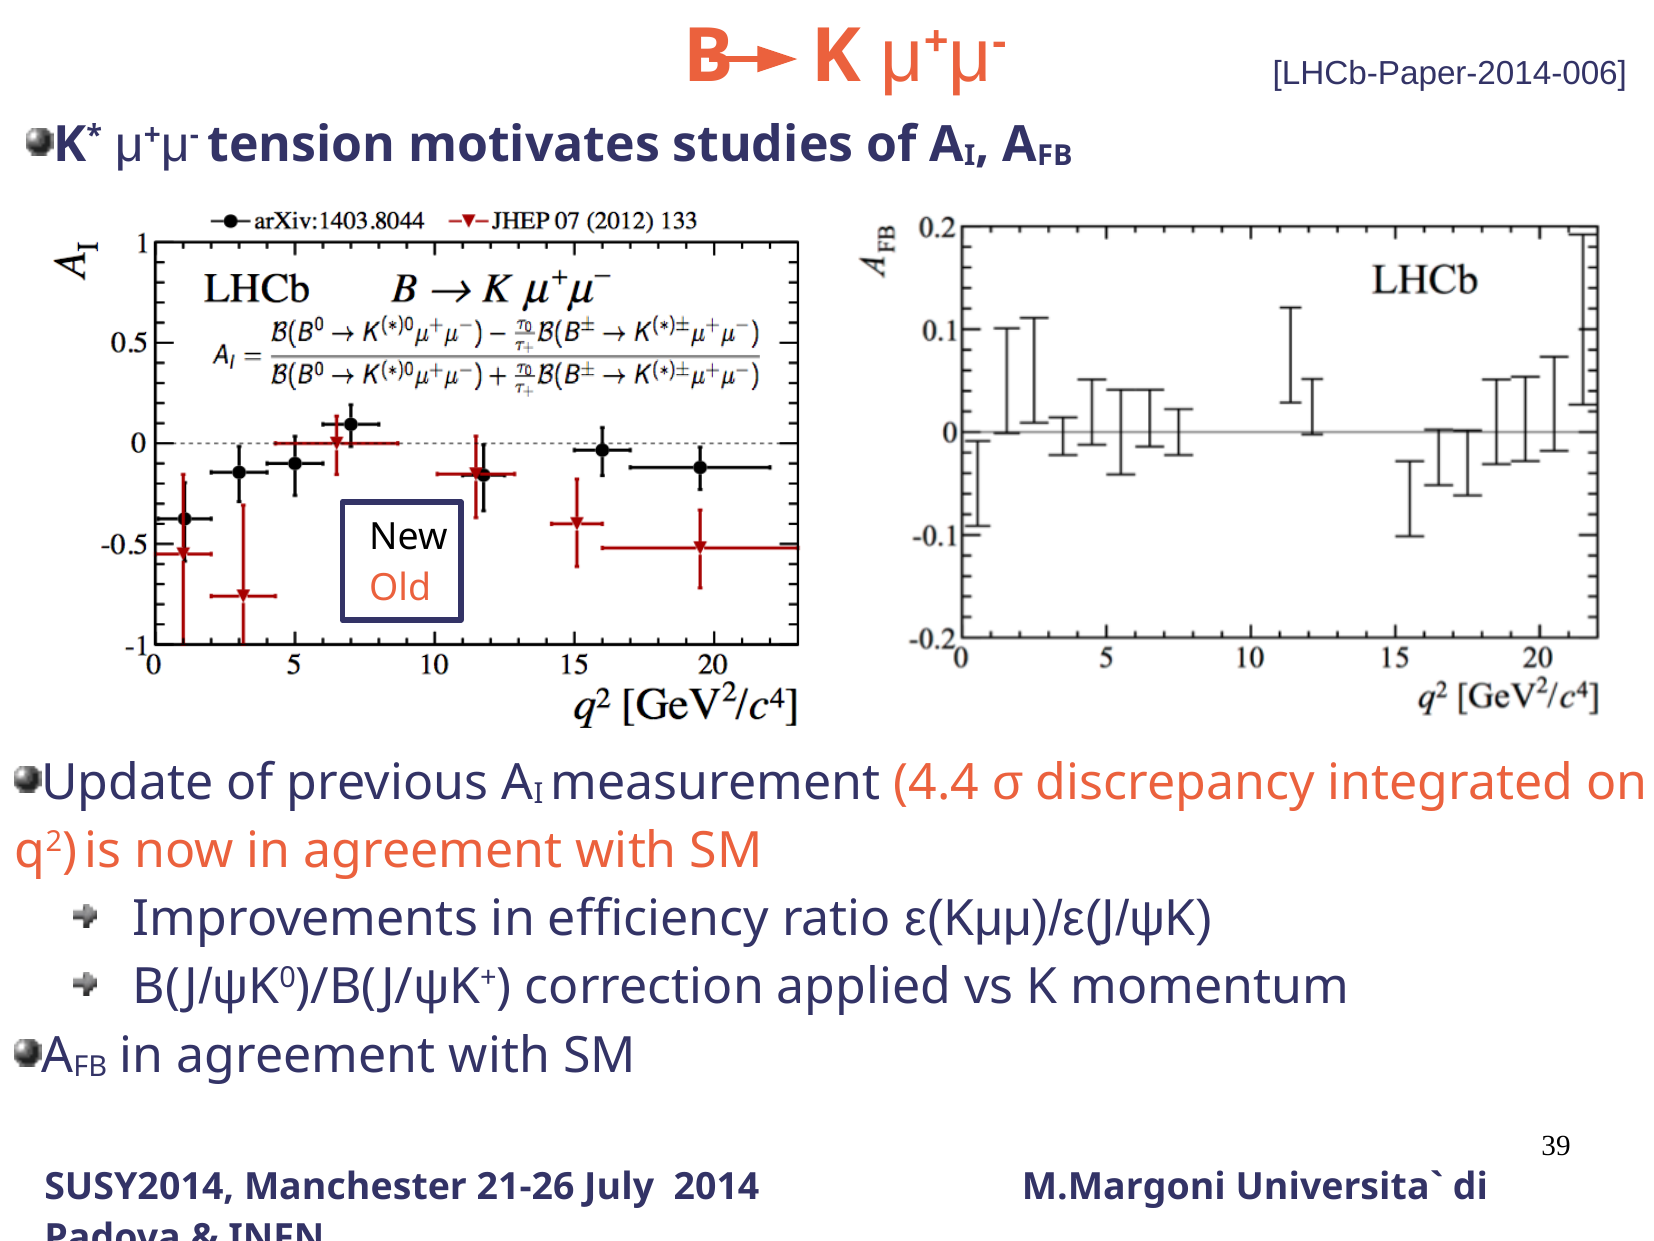

# B K μ+μ-
[LHCb-Paper-2014-006]
K* μ+μ- tension motivates studies of AI, AFB
New
Old
Update of previous AI measurement (4.4 σ discrepancy integrated on q2) is now in agreement with SM
Improvements in efficiency ratio ε(Kμμ)/ε(J/ψK)
B(J/ψK0)/B(J/ψK+) correction applied vs K momentum
AFB in agreement with SM
39
SUSY2014, Manchester 21-26 July 2014 M.Margoni Universita` di Padova & INFN